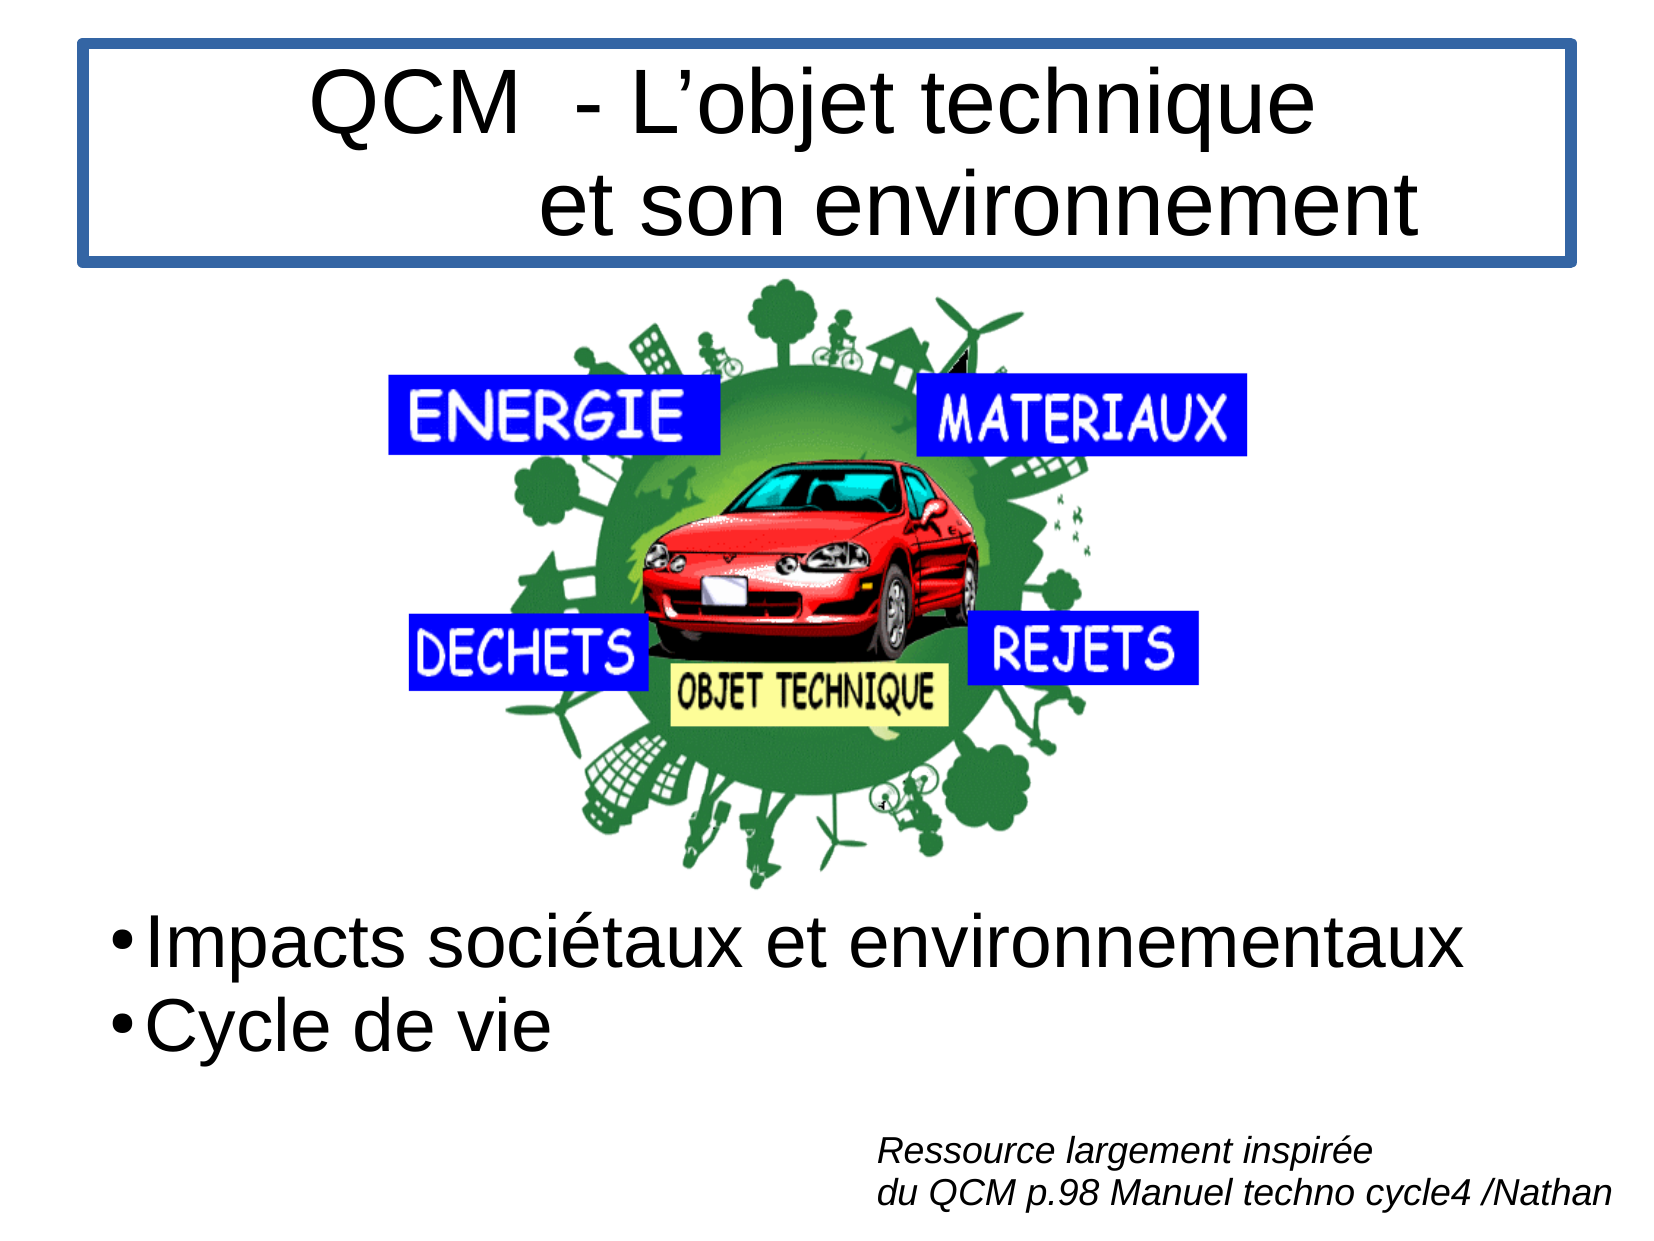

# QCM - L’objet technique et son environnement
Impacts sociétaux et environnementaux
Cycle de vie
Ressource largement inspirée
du QCM p.98 Manuel techno cycle4 /Nathan